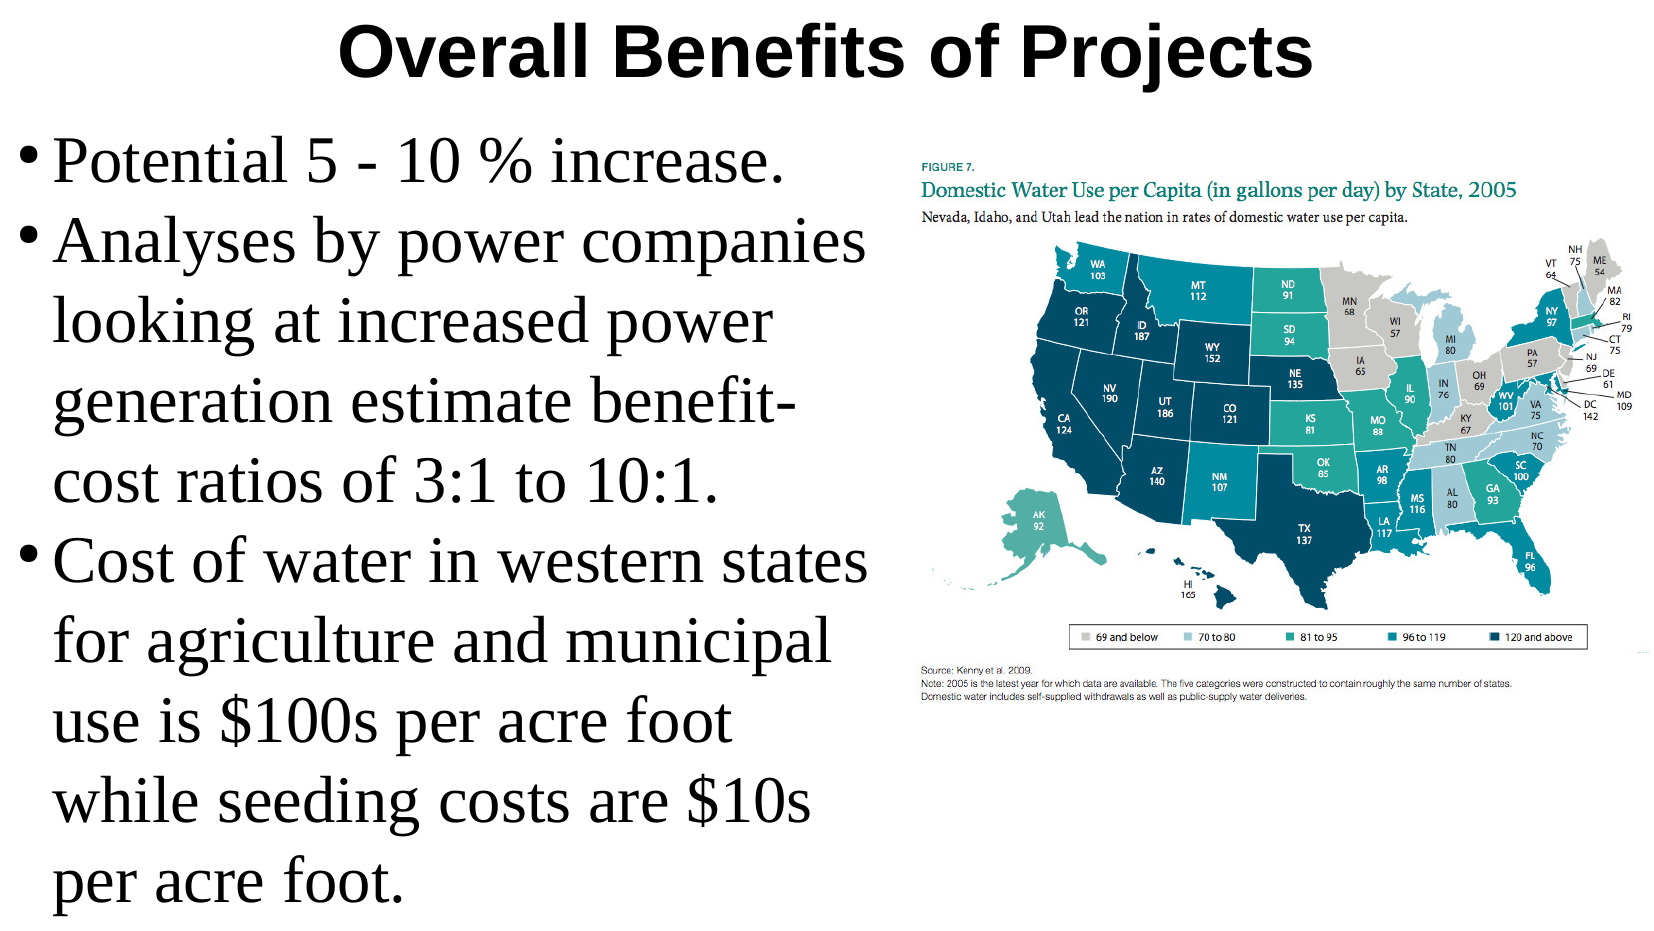

# Overall Benefits of Projects
Potential 5 - 10 % increase.
Analyses by power companies looking at increased power generation estimate benefit-cost ratios of 3:1 to 10:1.
Cost of water in western states for agriculture and municipal use is $100s per acre foot while seeding costs are $10s per acre foot.